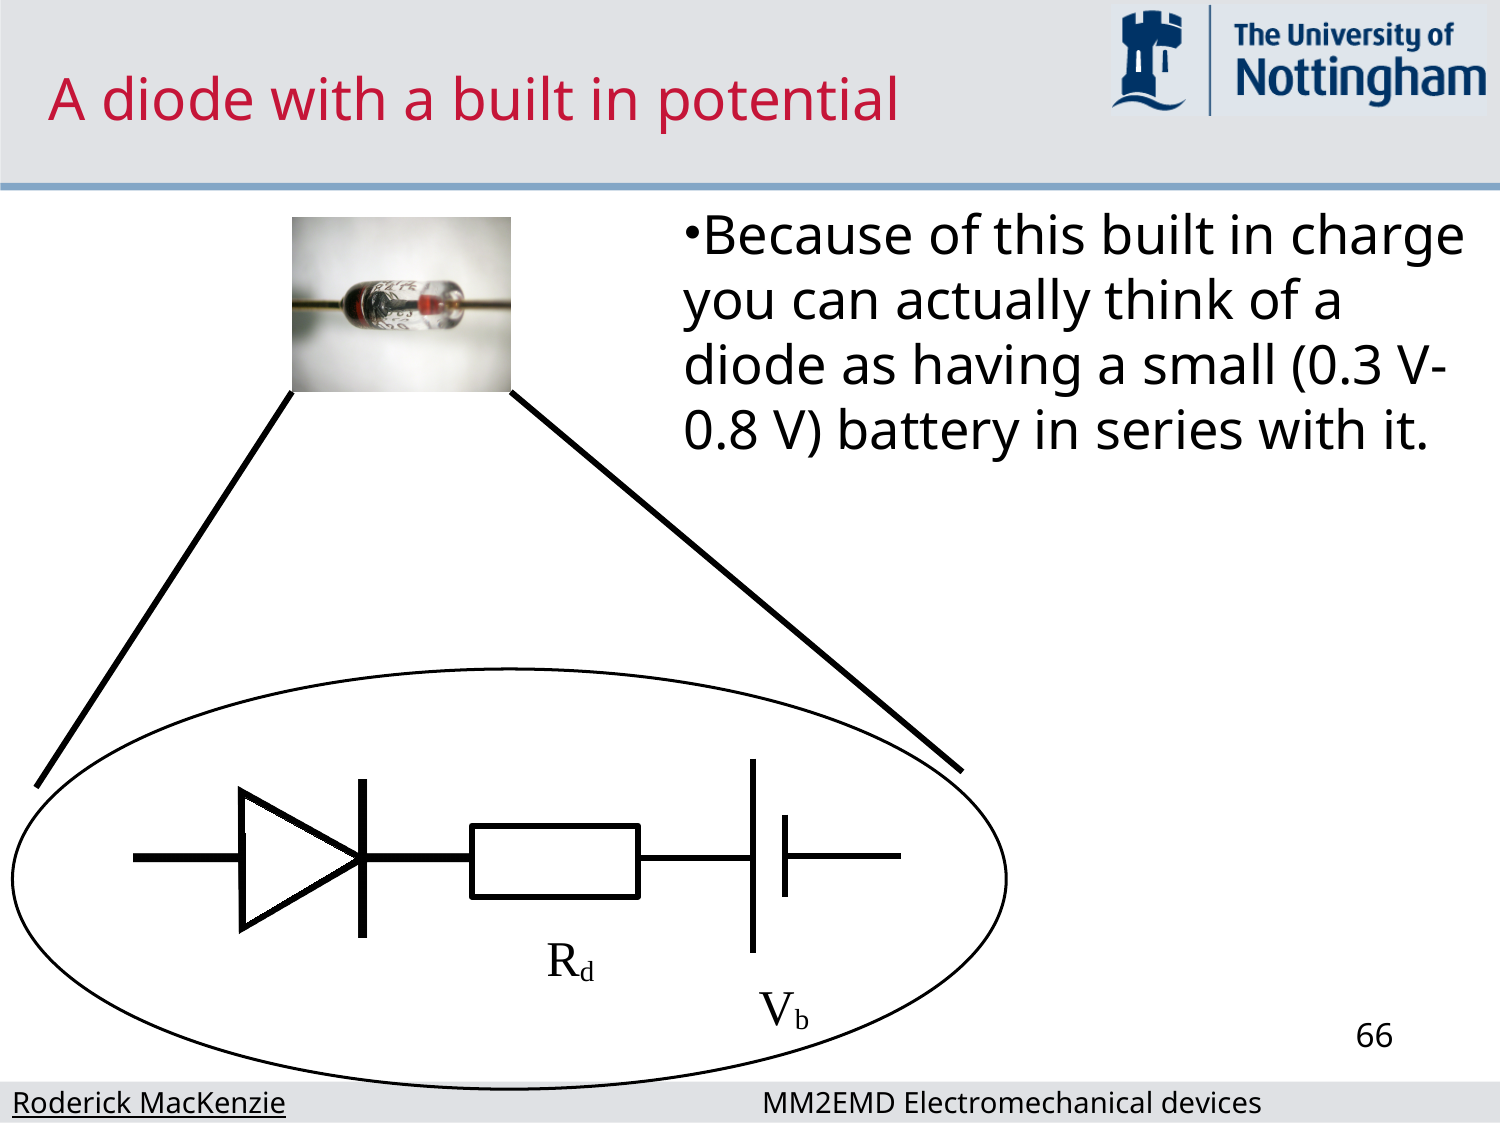

# A diode with a built in potential
Because of this built in charge you can actually think of a diode as having a small (0.3 V-0.8 V) battery in series with it.
Rd
Vb